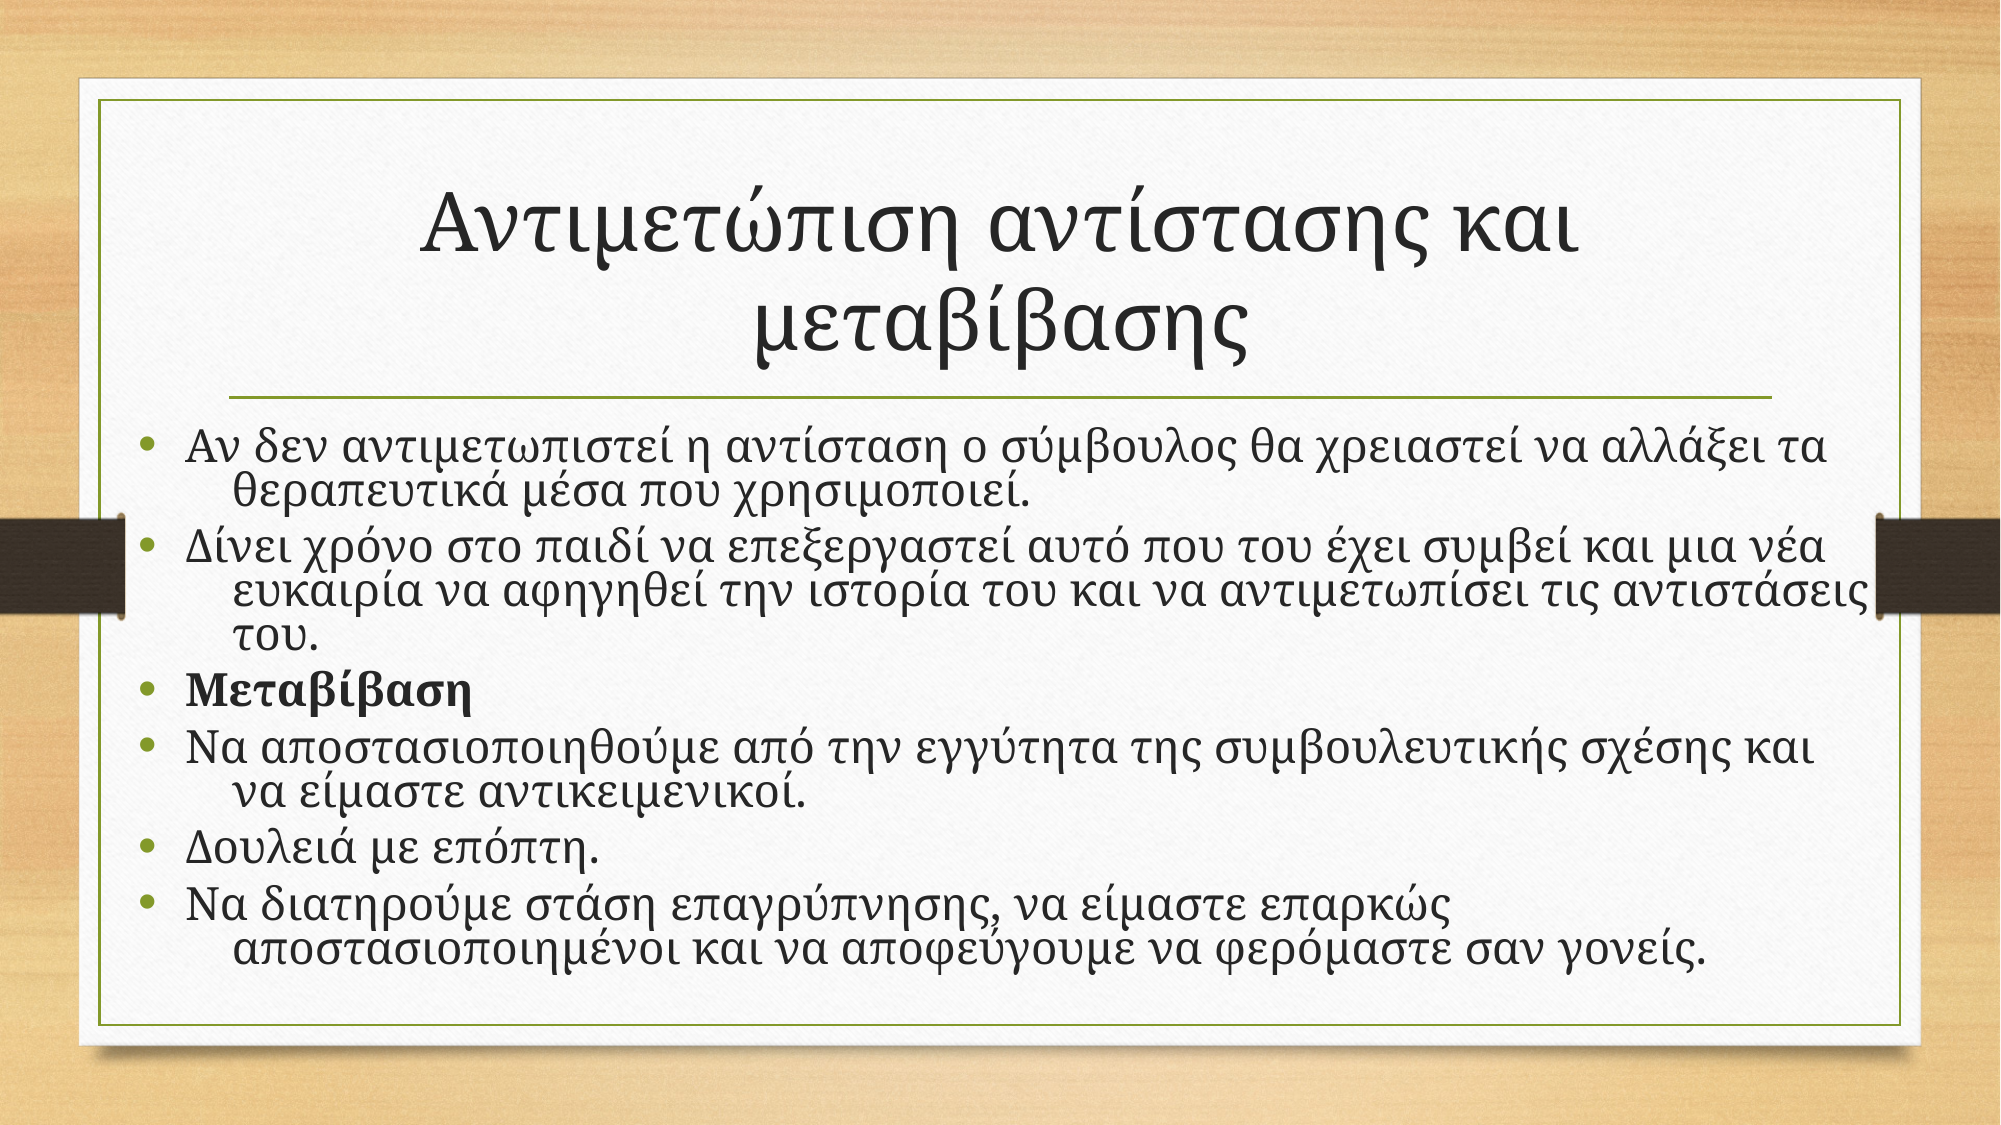

# Αντιμετώπιση αντίστασης και μεταβίβασης
Αν δεν αντιμετωπιστεί η αντίσταση ο σύμβουλος θα χρειαστεί να αλλάξει τα θεραπευτικά μέσα που χρησιμοποιεί.
Δίνει χρόνο στο παιδί να επεξεργαστεί αυτό που του έχει συμβεί και μια νέα ευκαιρία να αφηγηθεί την ιστορία του και να αντιμετωπίσει τις αντιστάσεις του.
Μεταβίβαση
Να αποστασιοποιηθούμε από την εγγύτητα της συμβουλευτικής σχέσης και να είμαστε αντικειμενικοί.
Δουλειά με επόπτη.
Να διατηρούμε στάση επαγρύπνησης, να είμαστε επαρκώς αποστασιοποιημένοι και να αποφεύγουμε να φερόμαστε σαν γονείς.